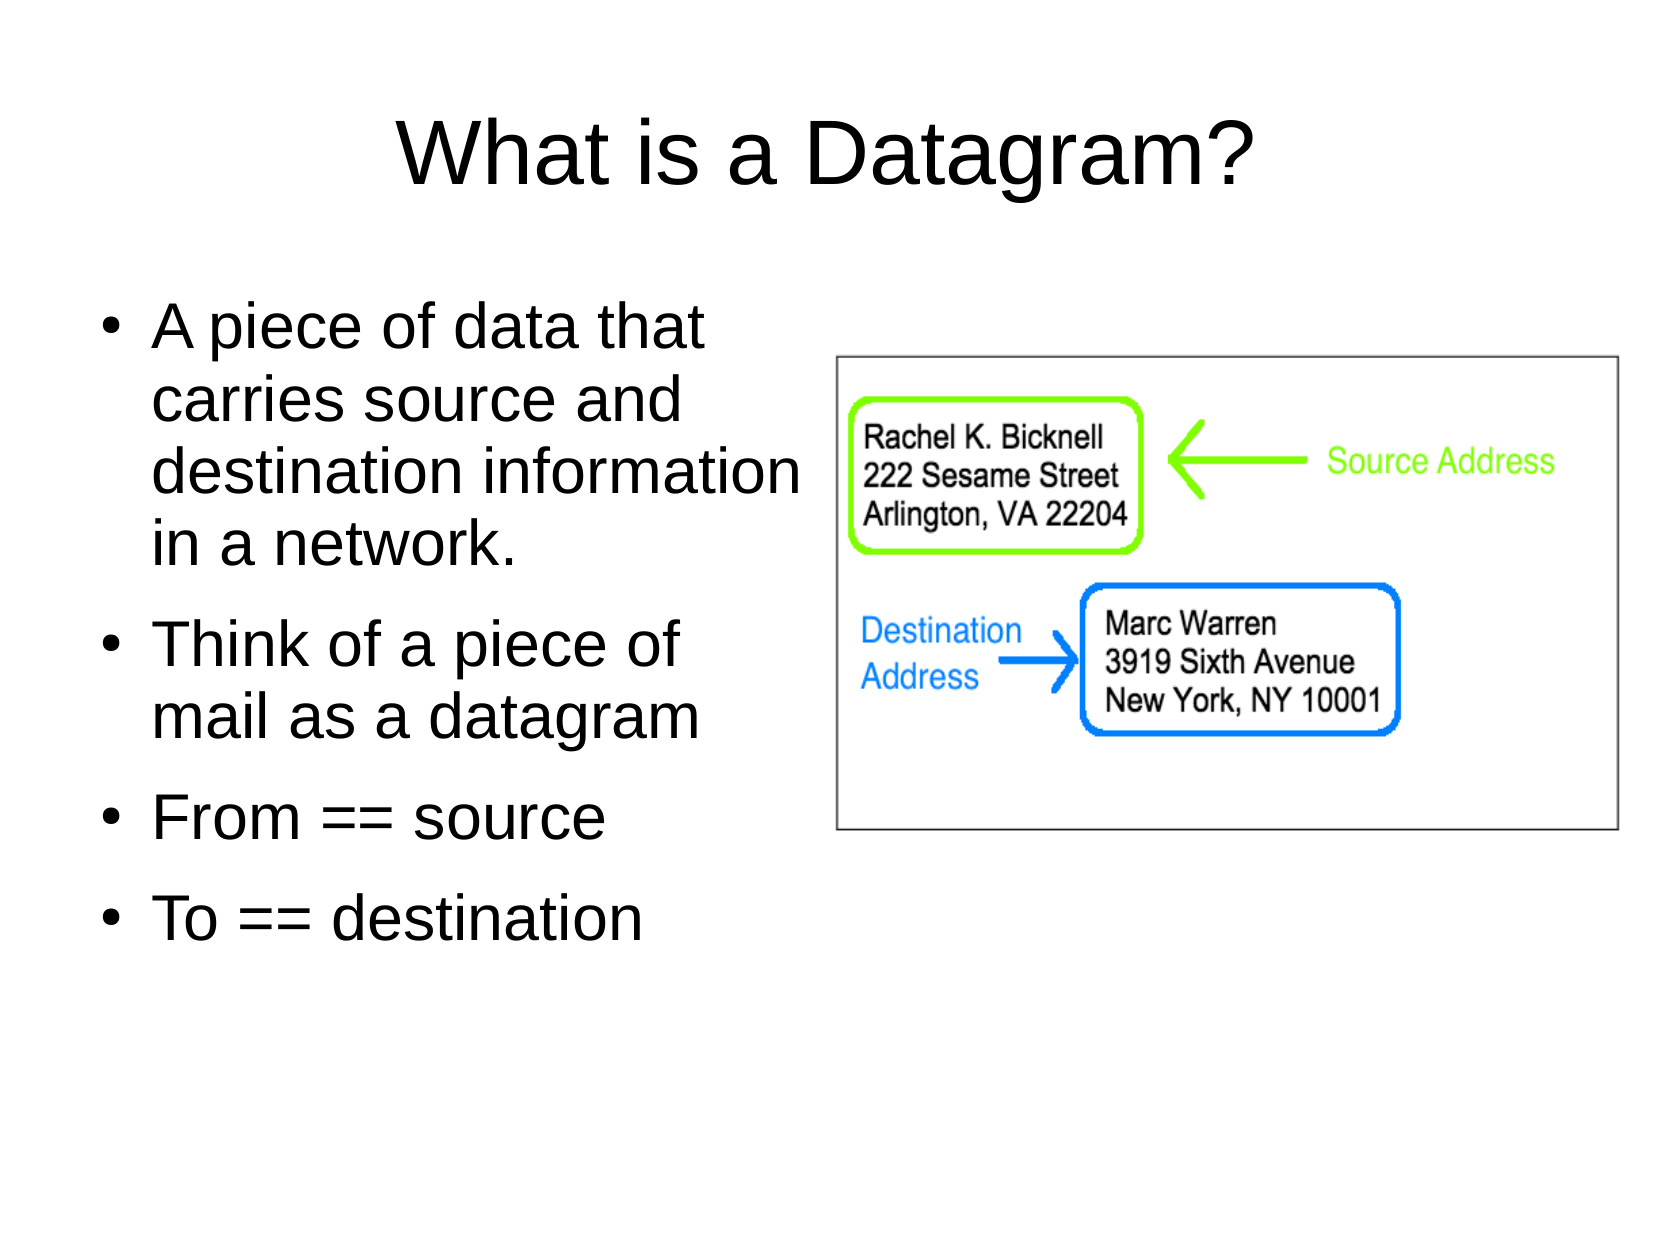

# What is a Datagram?
A piece of data that carries source and destination information in a network.
Think of a piece of mail as a datagram
From == source
To == destination